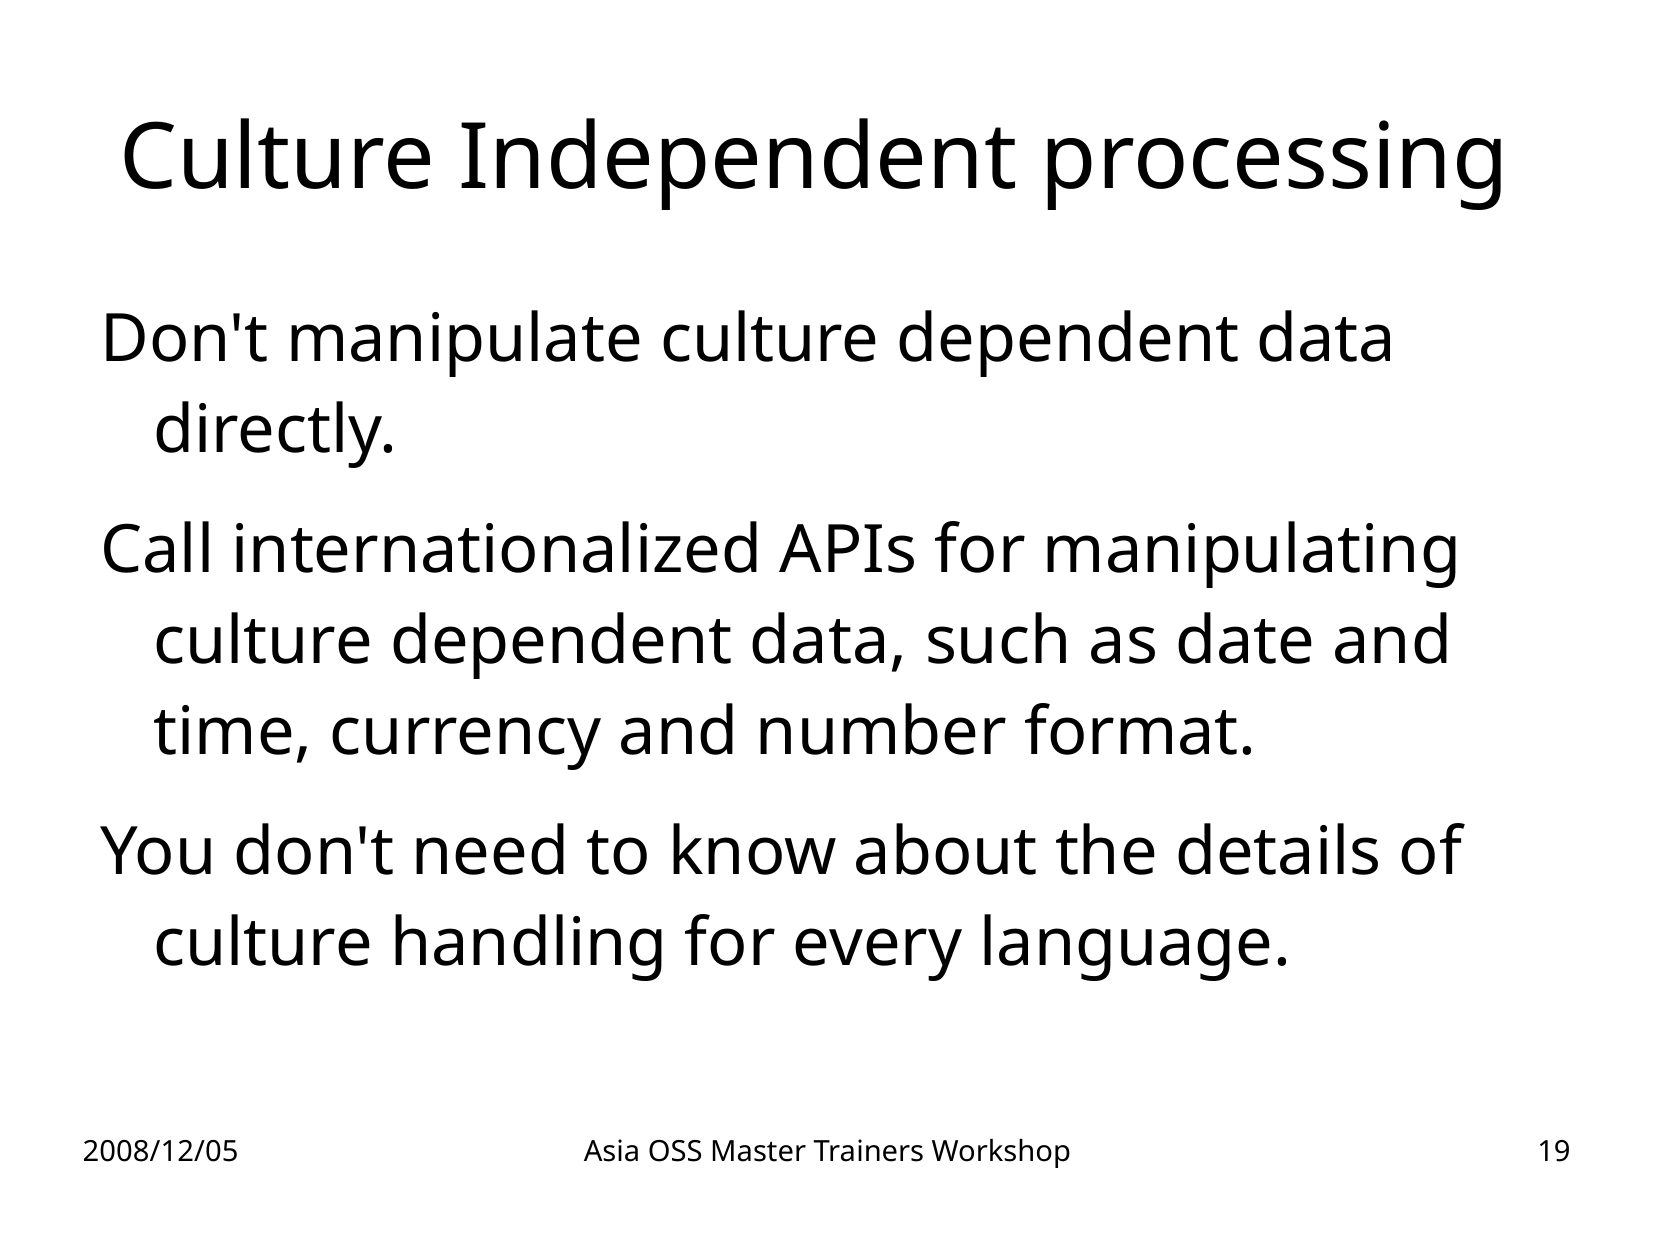

# Culture Independent processing
Don't manipulate culture dependent data directly.
Call internationalized APIs for manipulating culture dependent data, such as date and time, currency and number format.
You don't need to know about the details of culture handling for every language.
2008/12/05
Asia OSS Master Trainers Workshop
19